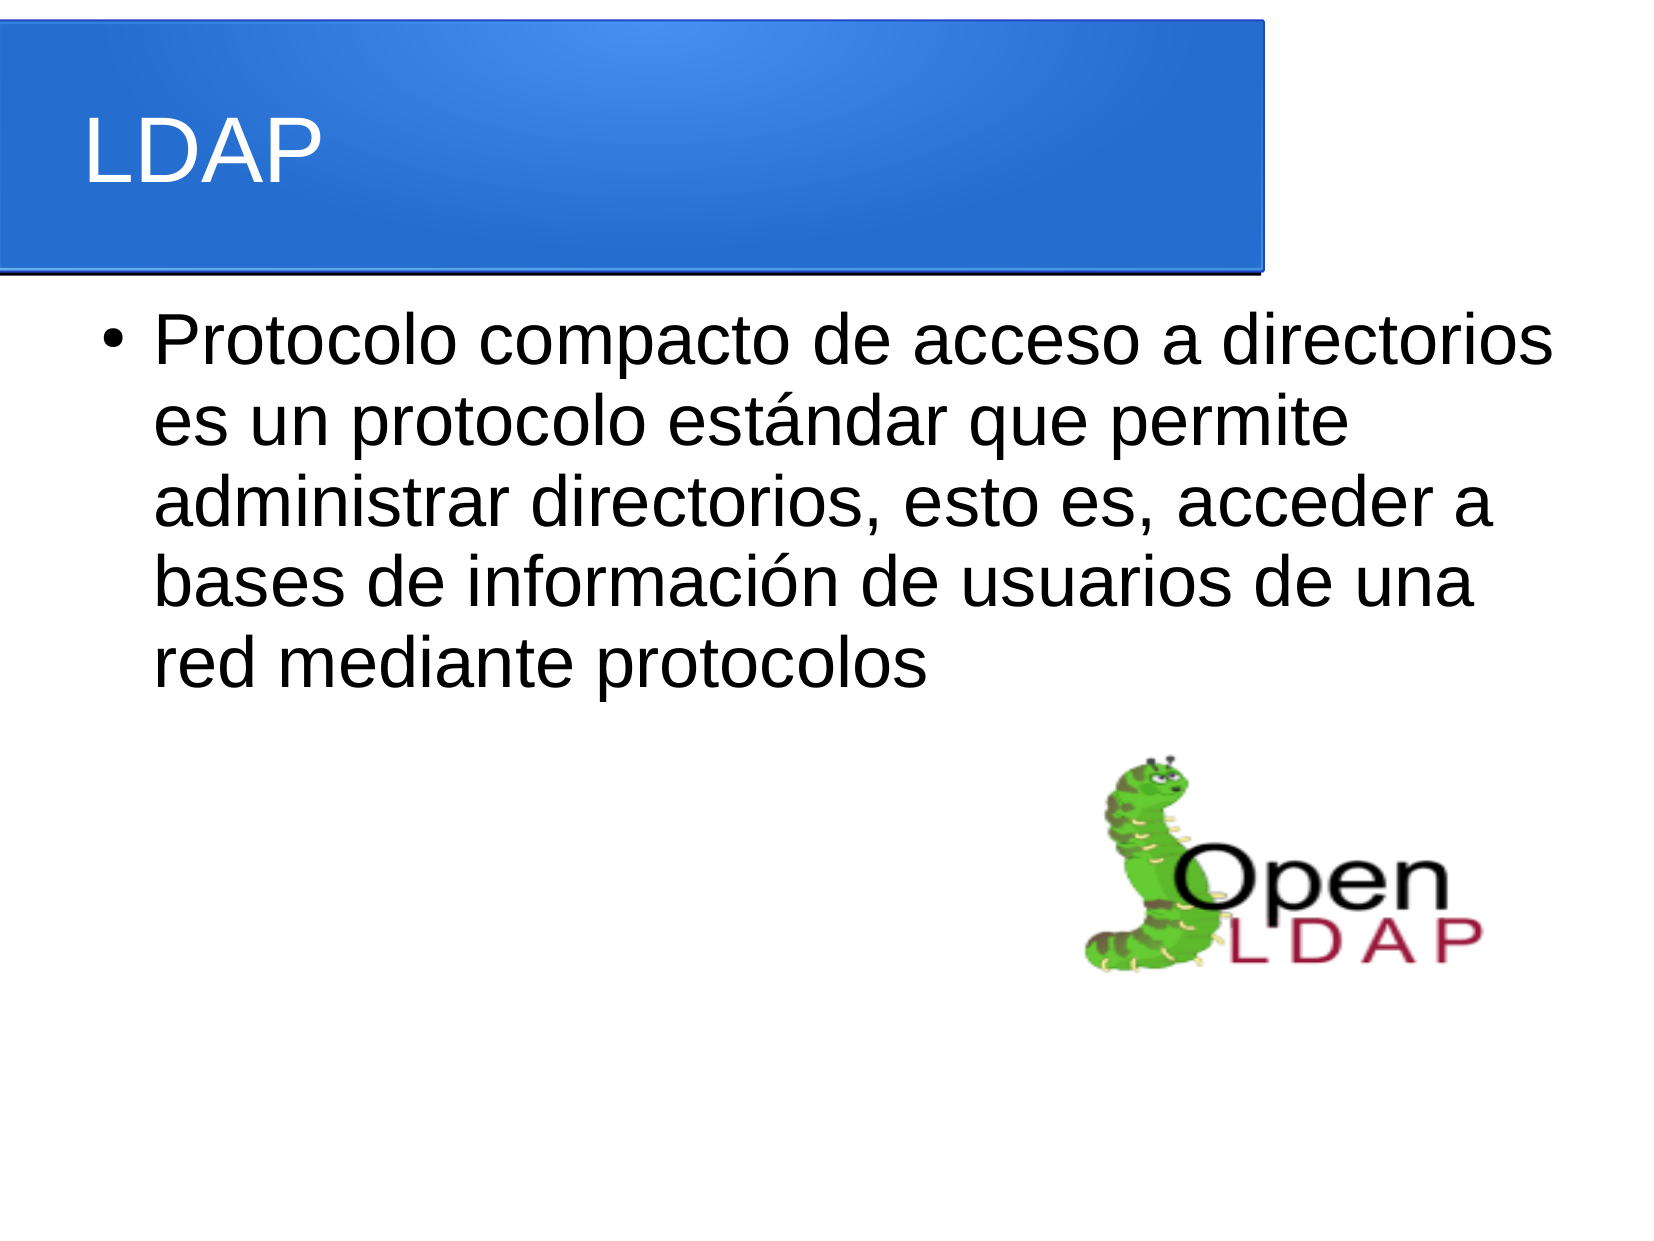

# LDAP
Protocolo compacto de acceso a directorios es un protocolo estándar que permite administrar directorios, esto es, acceder a bases de información de usuarios de una red mediante protocolos